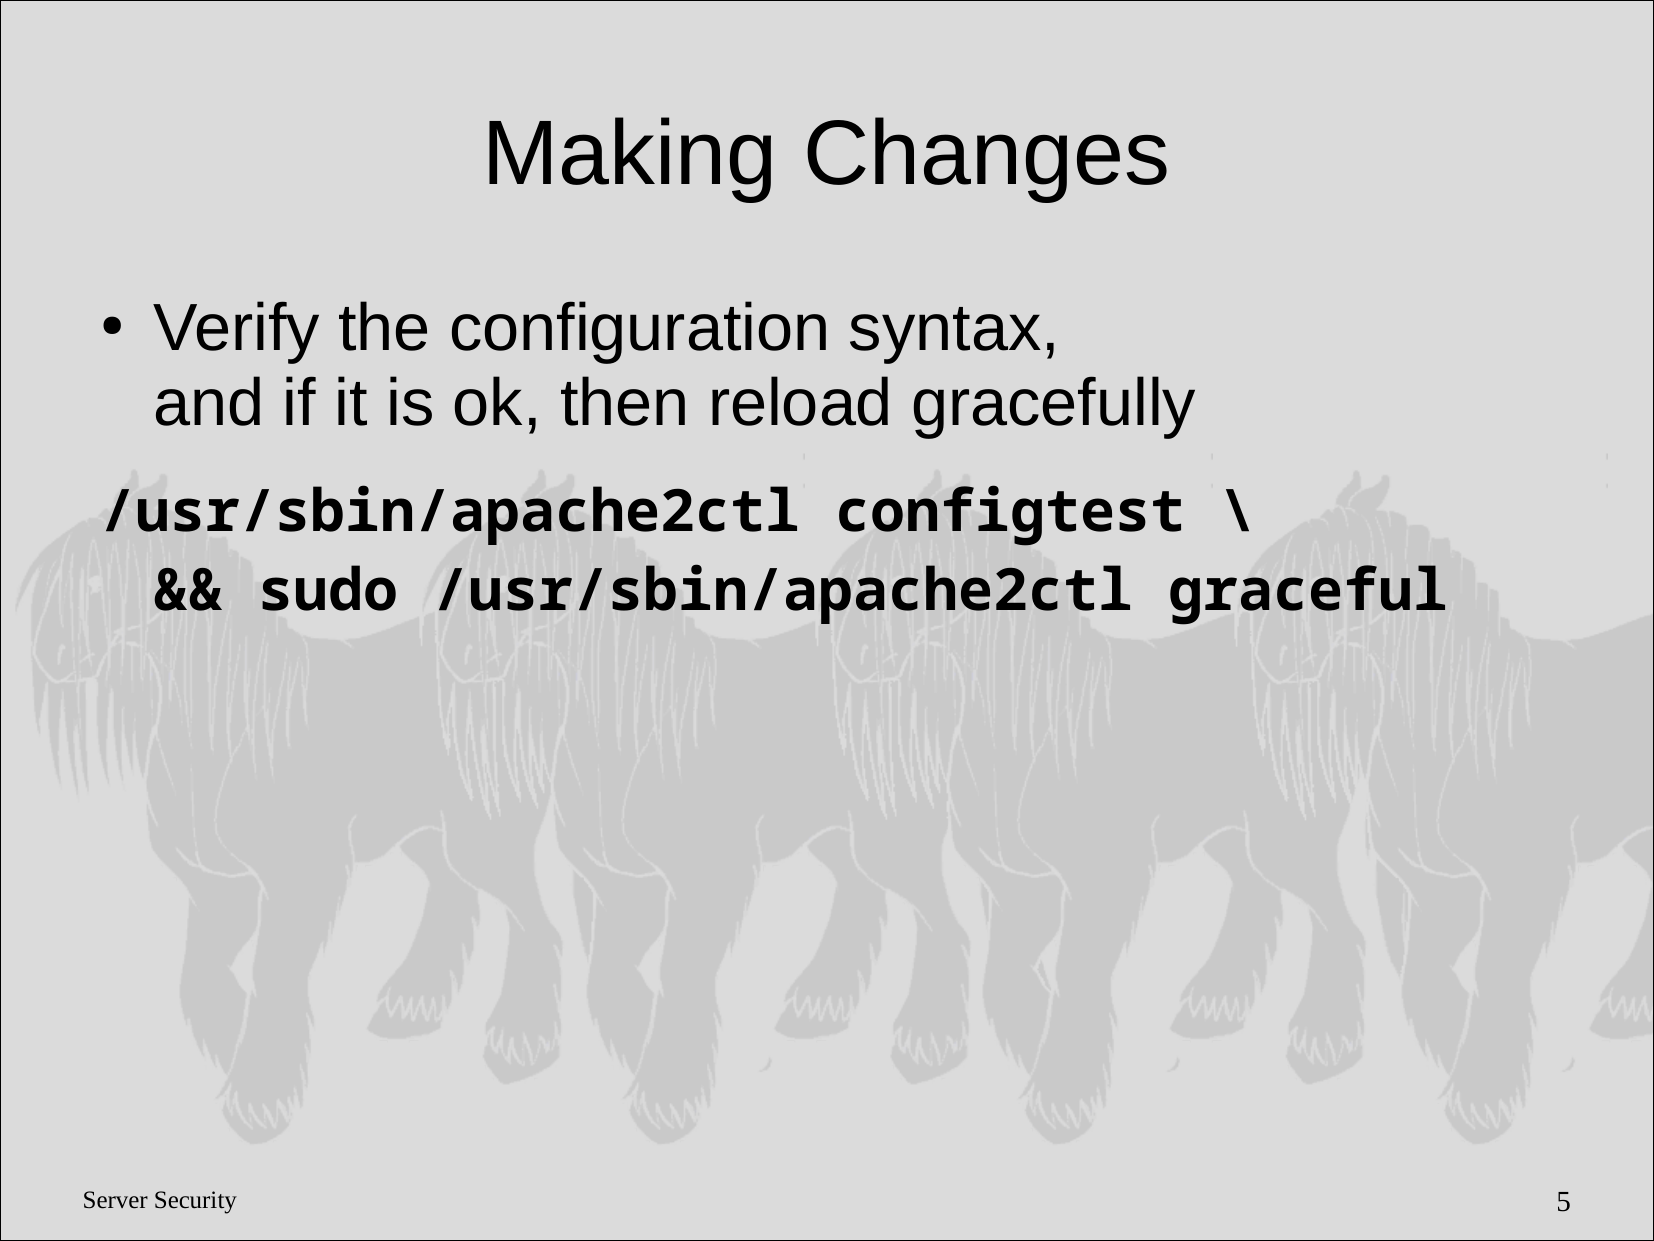

# Making Changes
Verify the configuration syntax,
and if it is ok, then reload gracefully
/usr/sbin/apache2ctl configtest \
&& sudo /usr/sbin/apache2ctl graceful